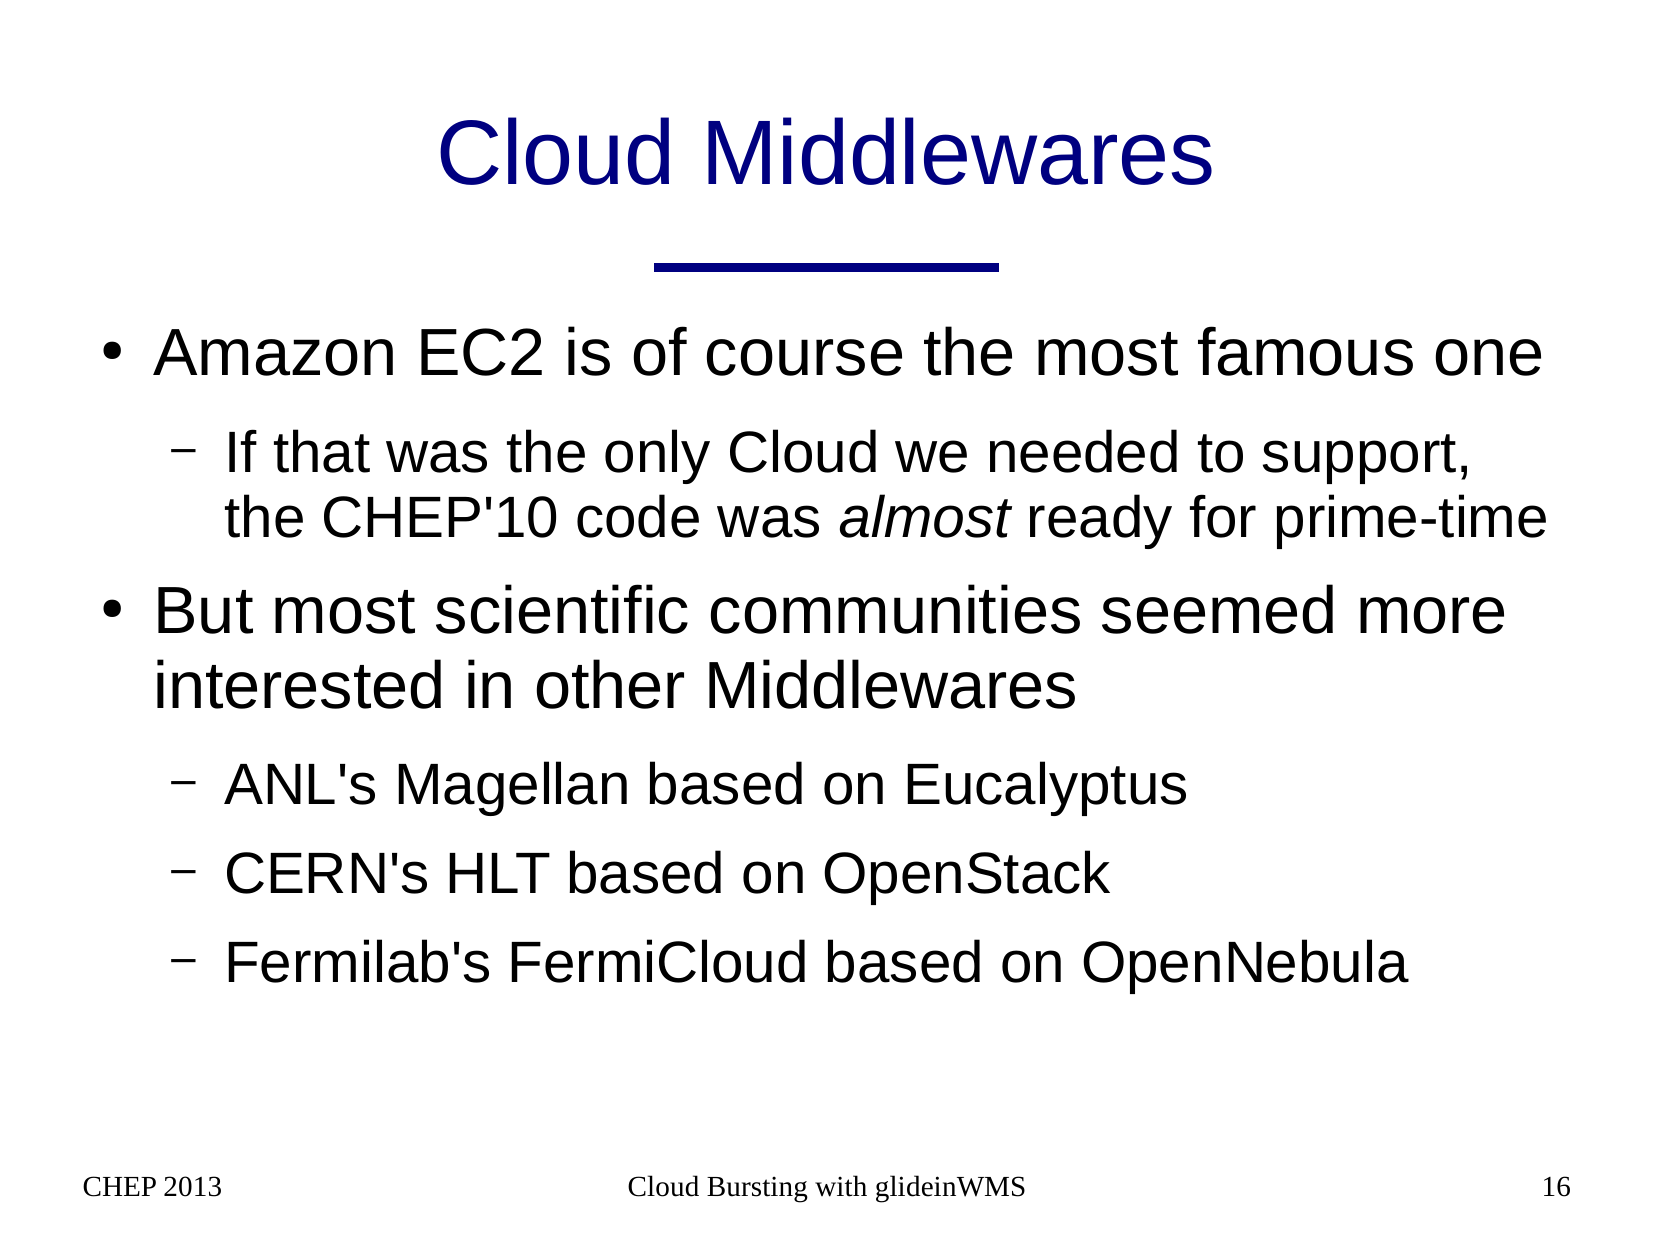

# Cloud Middlewares
Amazon EC2 is of course the most famous one
If that was the only Cloud we needed to support,
the CHEP'10 code was almost ready for prime-time
But most scientific communities seemed more interested in other Middlewares
ANL's Magellan based on Eucalyptus
CERN's HLT based on OpenStack
Fermilab's FermiCloud based on OpenNebula
CHEP 2013
Cloud Bursting with glideinWMS
16